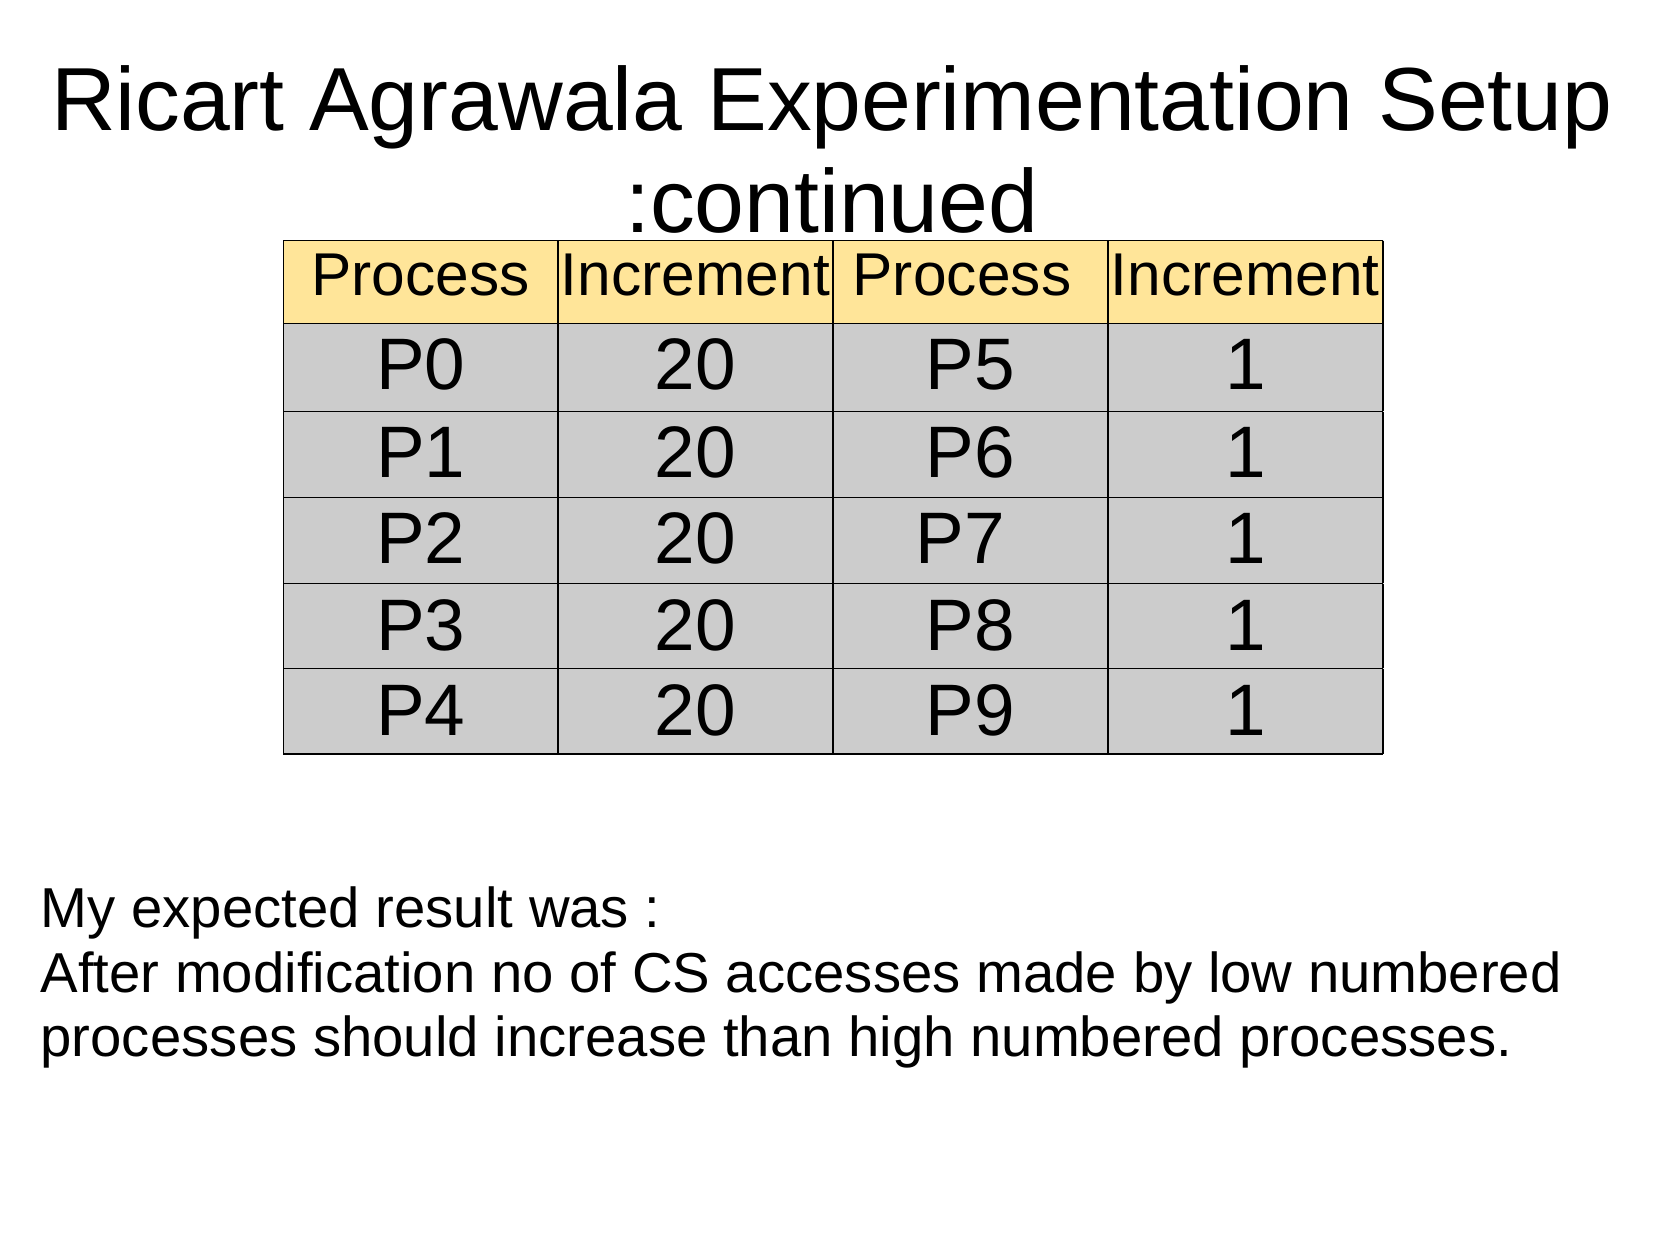

# Ricart Agrawala Experimentation Setup :continued
Process
Increment
Process
Increment
P0
20
P5
1
P1
20
P6
1
P2
20
P7
1
P3
20
P8
1
P4
20
P9
1
My expected result was :
After modification no of CS accesses made by low numbered processes should increase than high numbered processes.